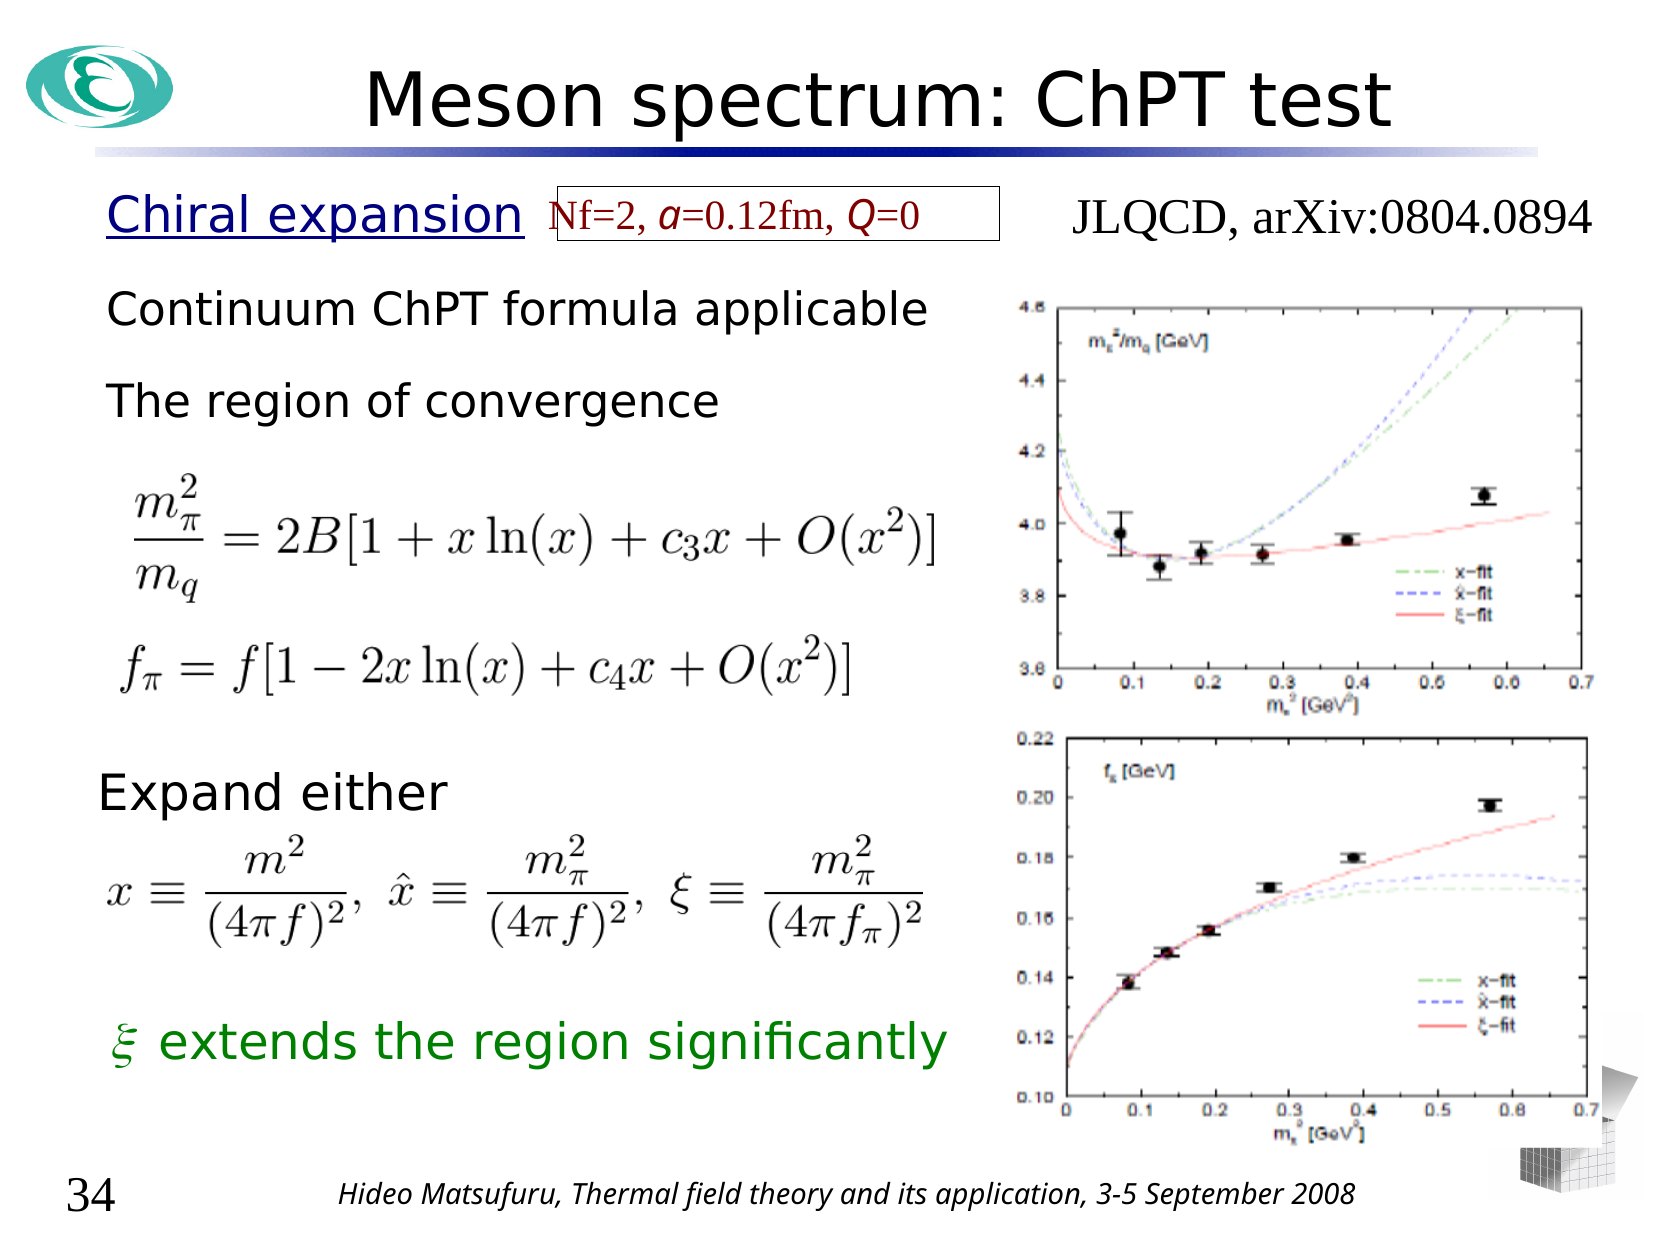

# Meson spectrum: ChPT test
Nf=2, a=0.12fm, Q=0
Chiral expansion
Continuum ChPT formula applicable
The region of convergence
JLQCD, arXiv:0804.0894
Expand either
 extends the region significantly